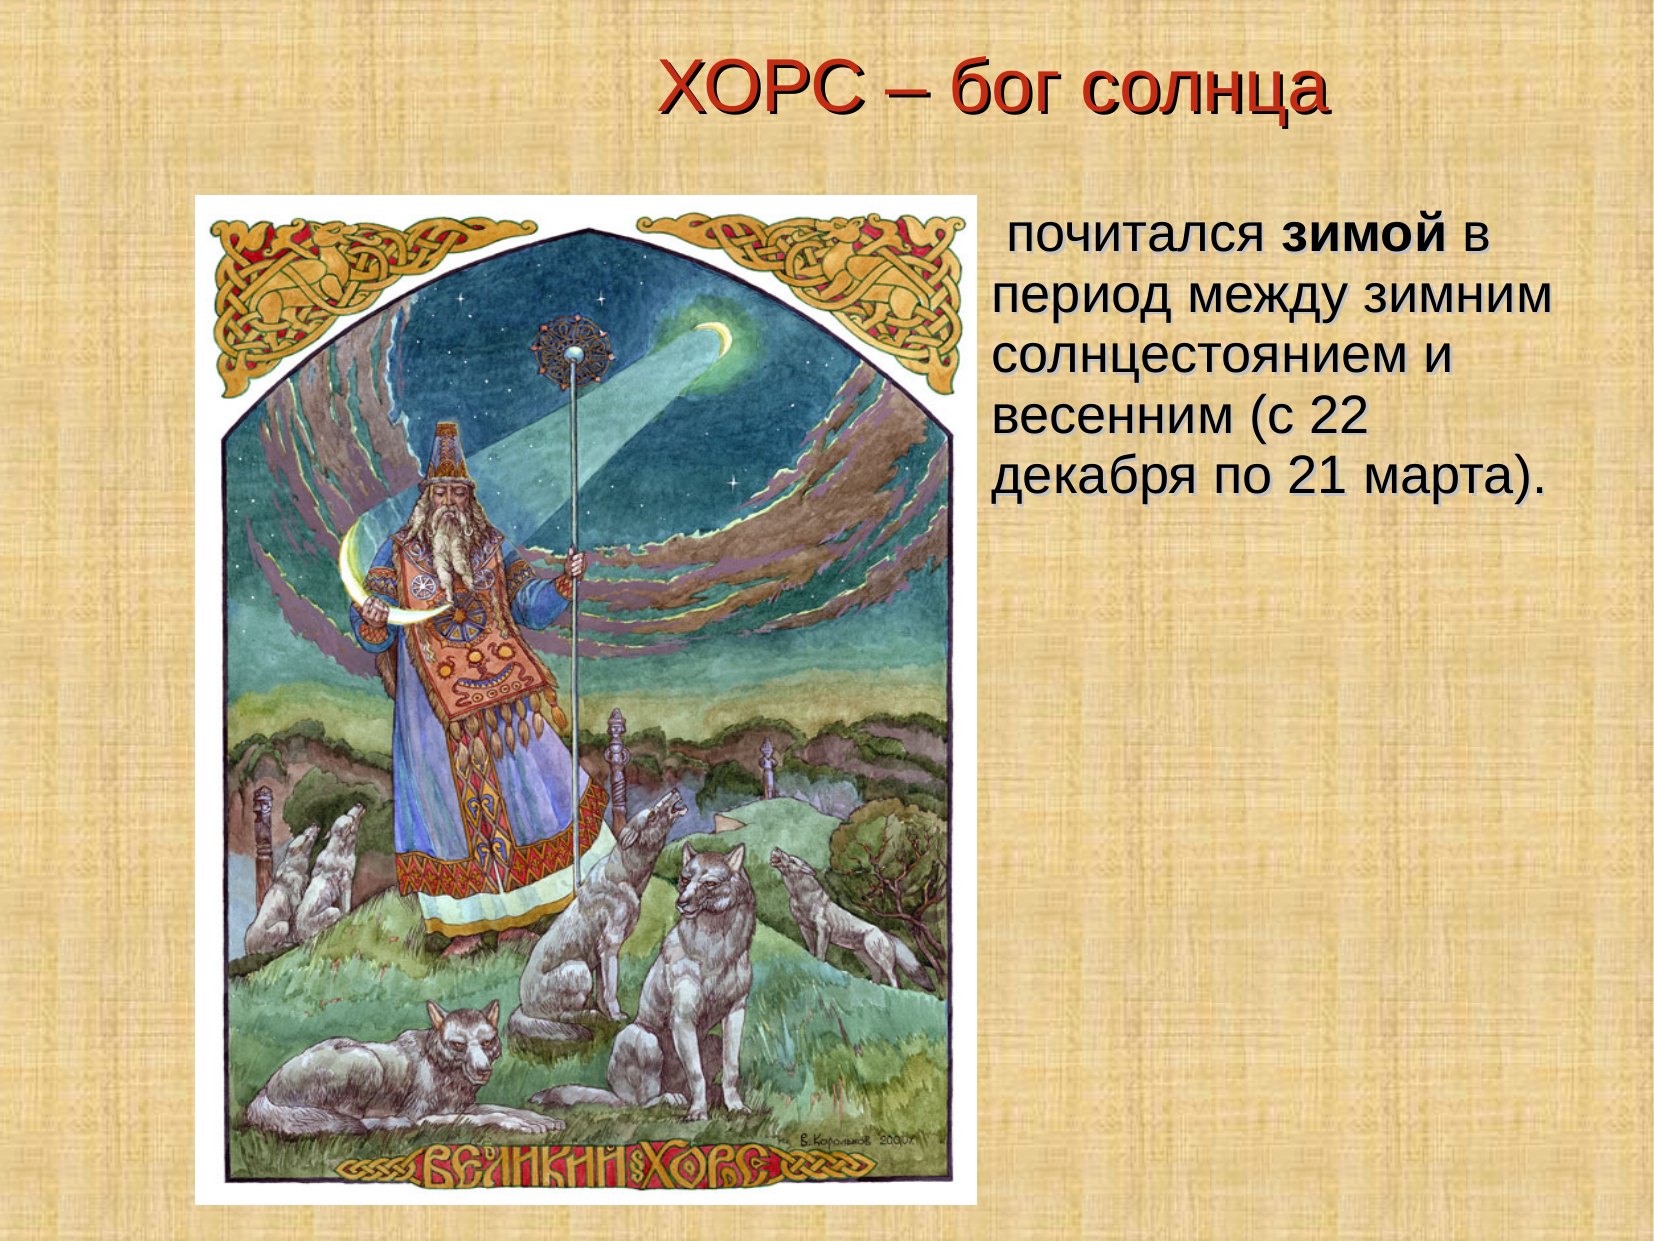

ХОРС – бог солнца
 почитался зимой в период между зимним солнцестоянием и весенним (с 22 декабря по 21 марта).